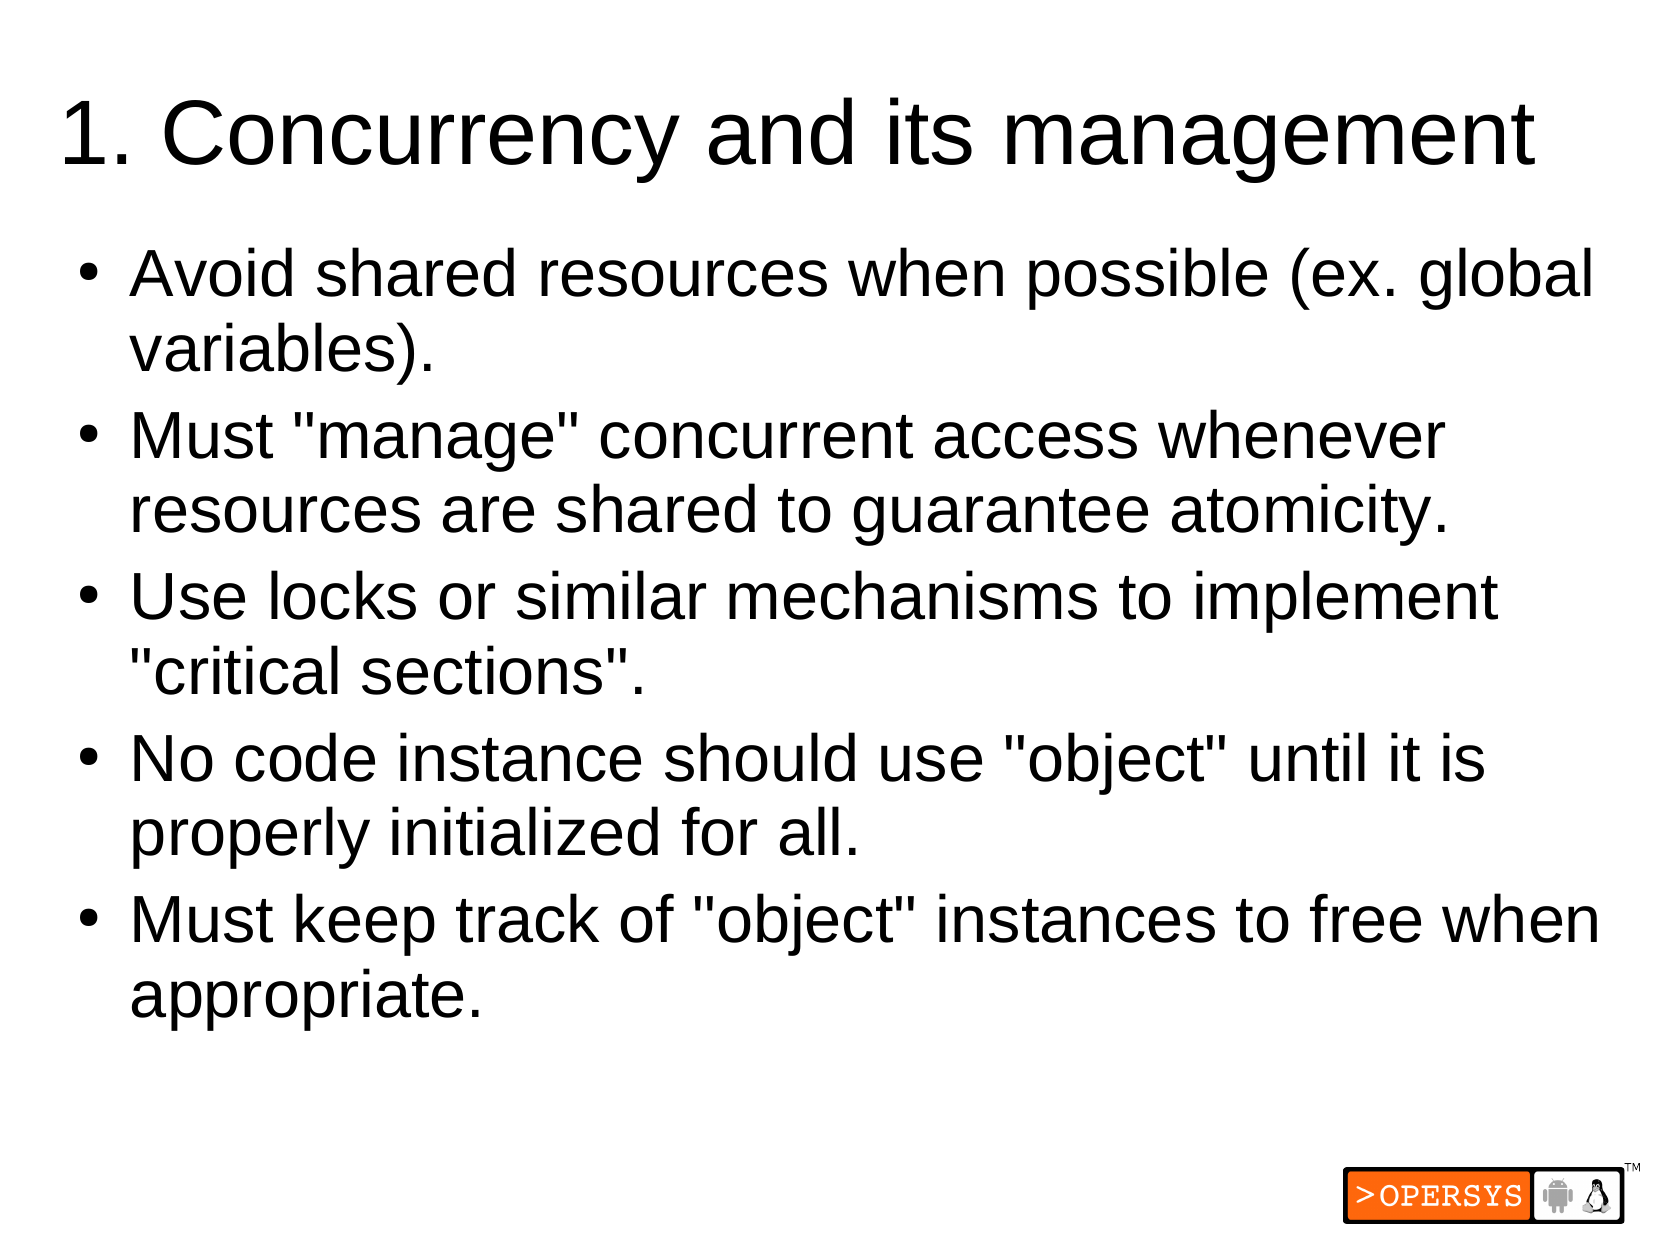

# 1. Concurrency and its management
Avoid shared resources when possible (ex. global variables).
Must "manage" concurrent access whenever resources are shared to guarantee atomicity.
Use locks or similar mechanisms to implement "critical sections".
No code instance should use "object" until it is properly initialized for all.
Must keep track of "object" instances to free when appropriate.